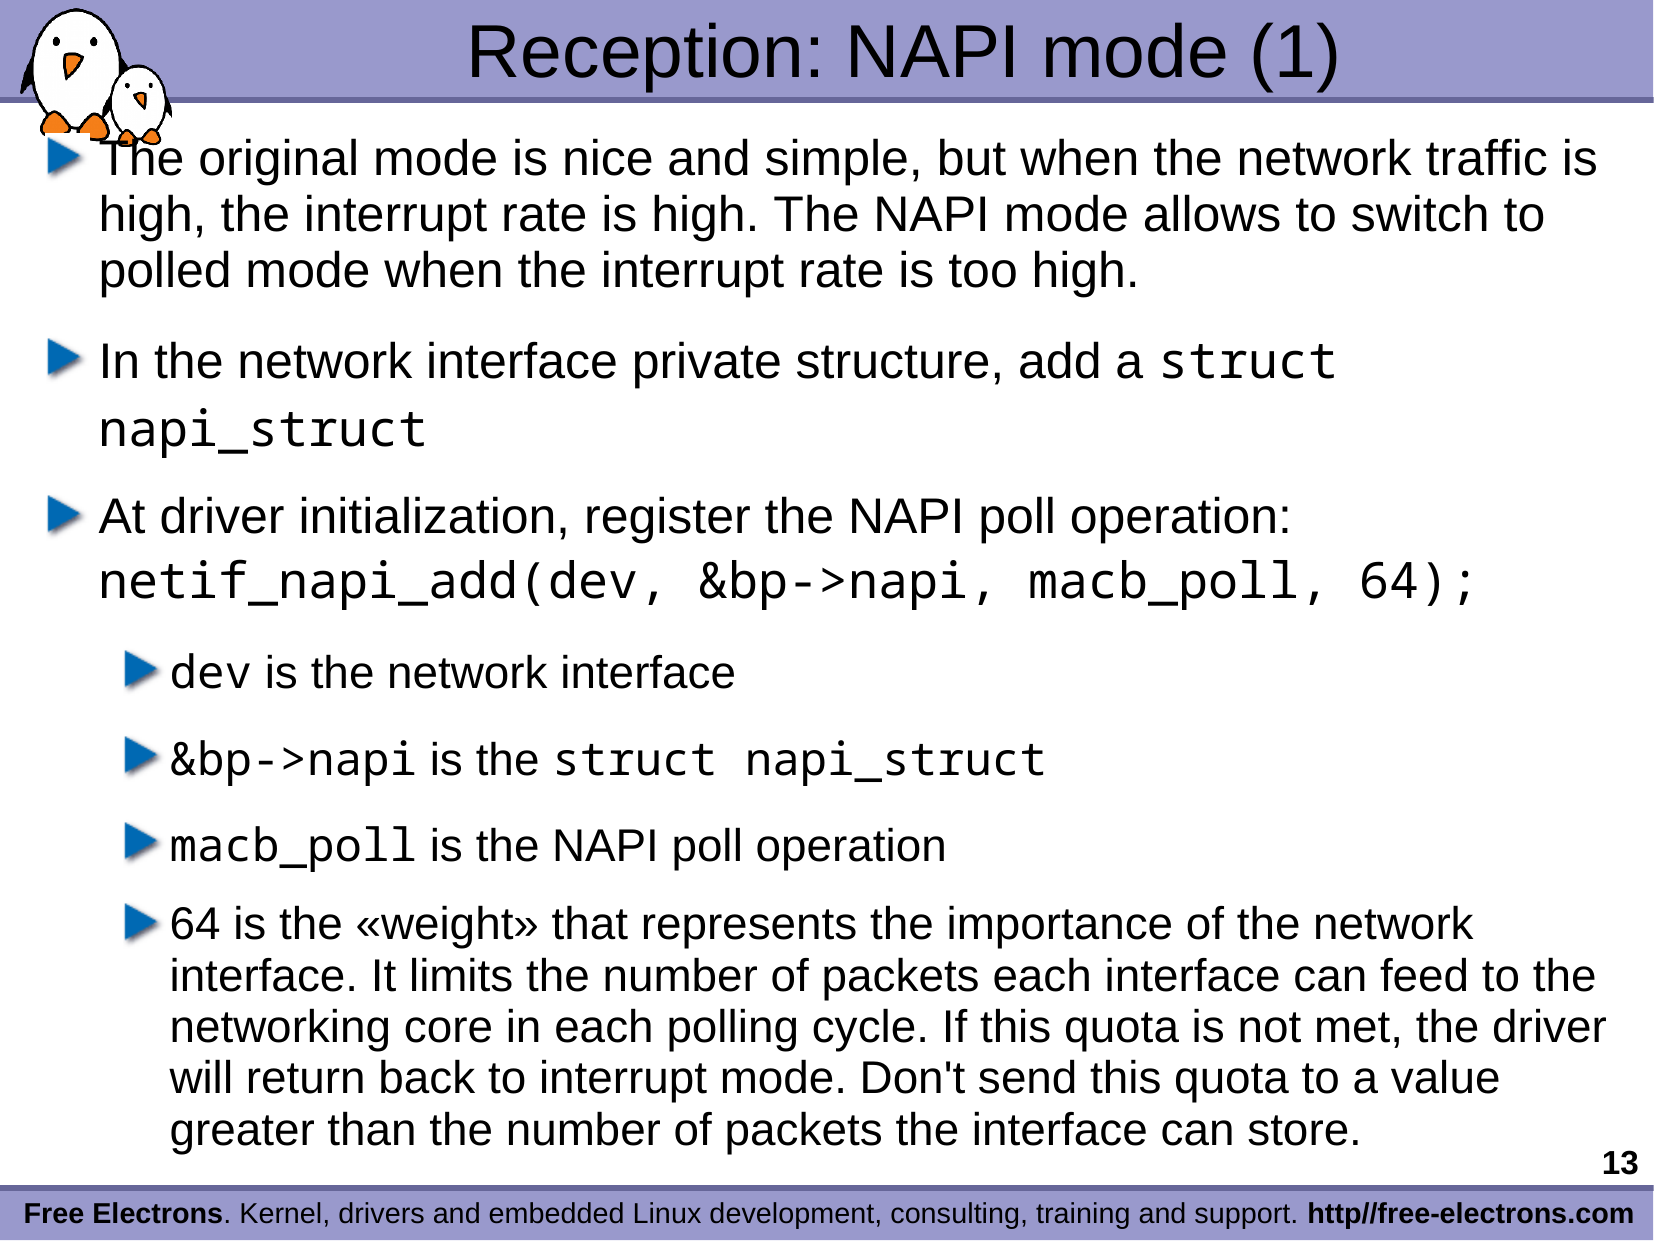

# Reception: NAPI mode (1)
The original mode is nice and simple, but when the network traffic is high, the interrupt rate is high. The NAPI mode allows to switch to polled mode when the interrupt rate is too high.
In the network interface private structure, add a struct napi_struct
At driver initialization, register the NAPI poll operation:
netif_napi_add(dev, &bp->napi, macb_poll, 64);
dev is the network interface
&bp->napi is the struct napi_struct
macb_poll is the NAPI poll operation
64 is the «weight» that represents the importance of the network interface. It limits the number of packets each interface can feed to the networking core in each polling cycle. If this quota is not met, the driver will return back to interrupt mode. Don't send this quota to a value greater than the number of packets the interface can store.